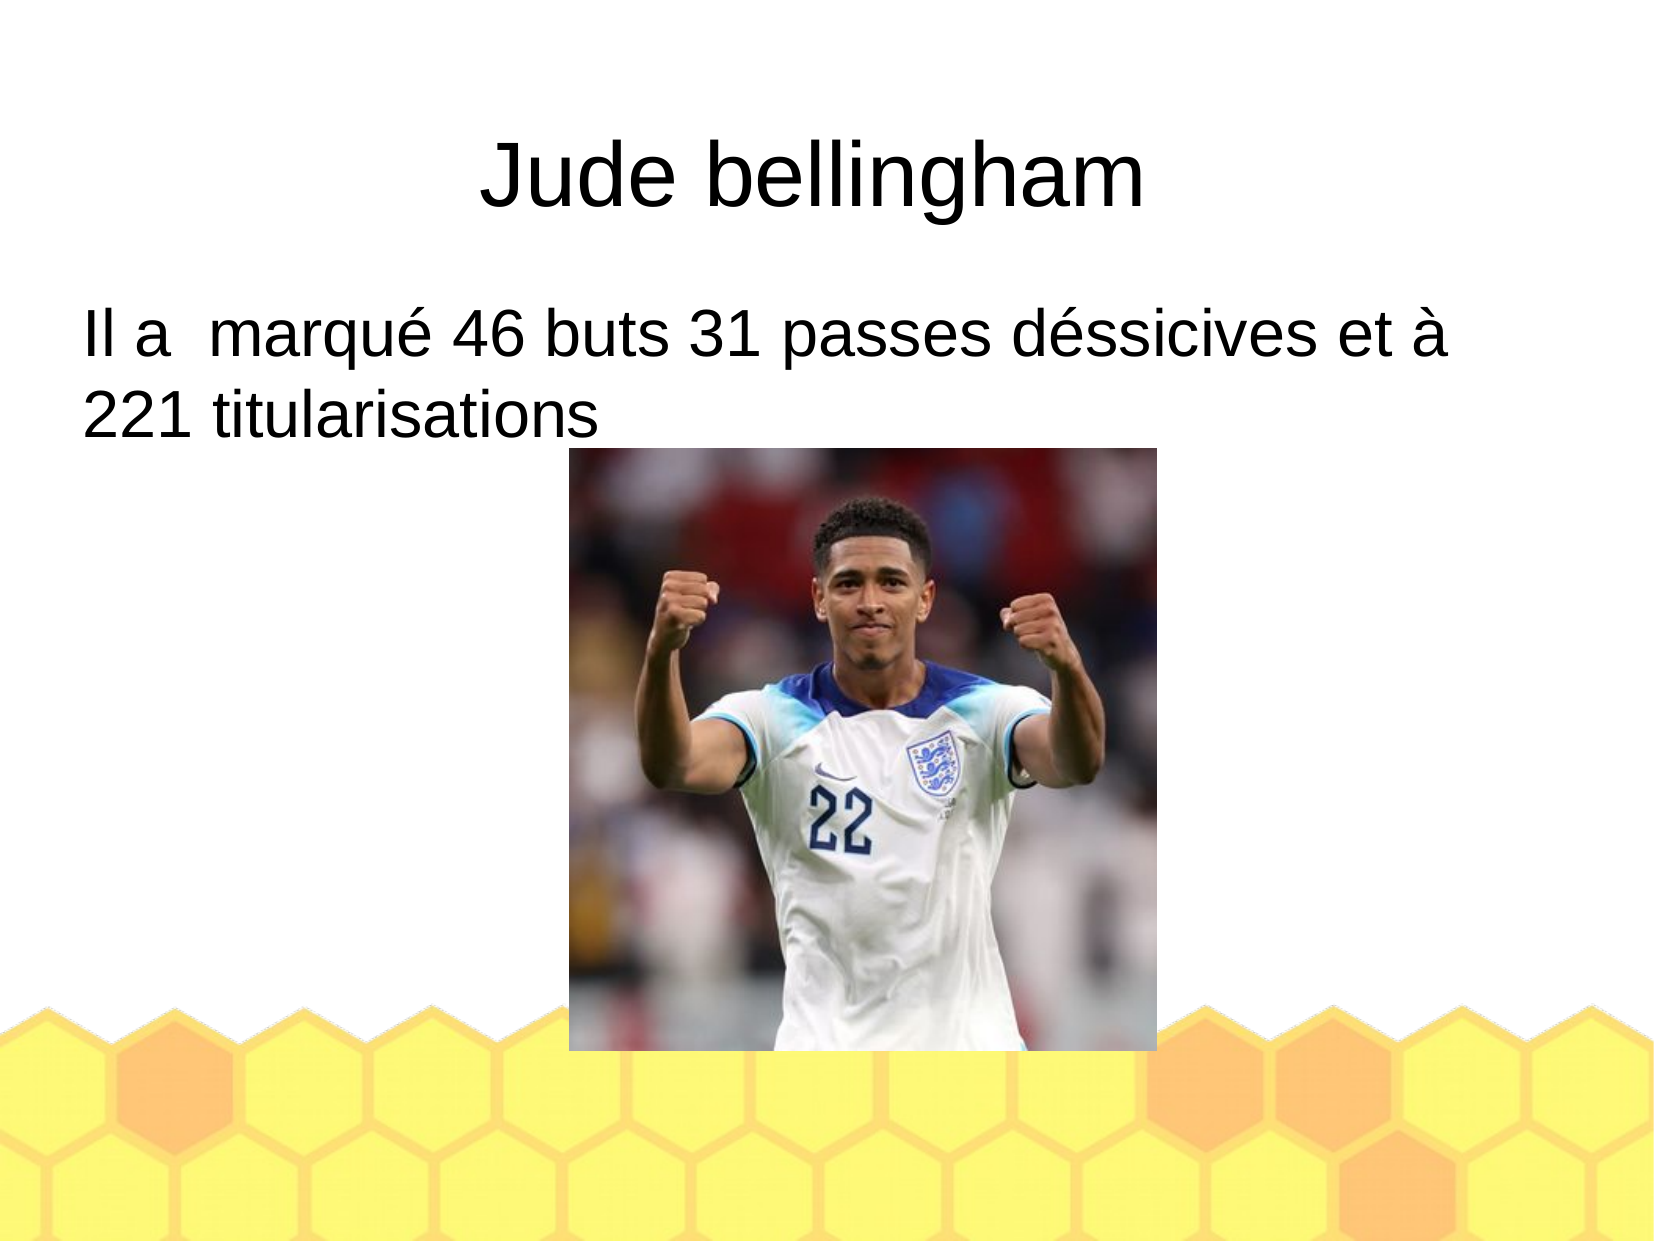

# Jude bellingham
Il a marqué 46 buts 31 passes déssicives et à 221 titularisations